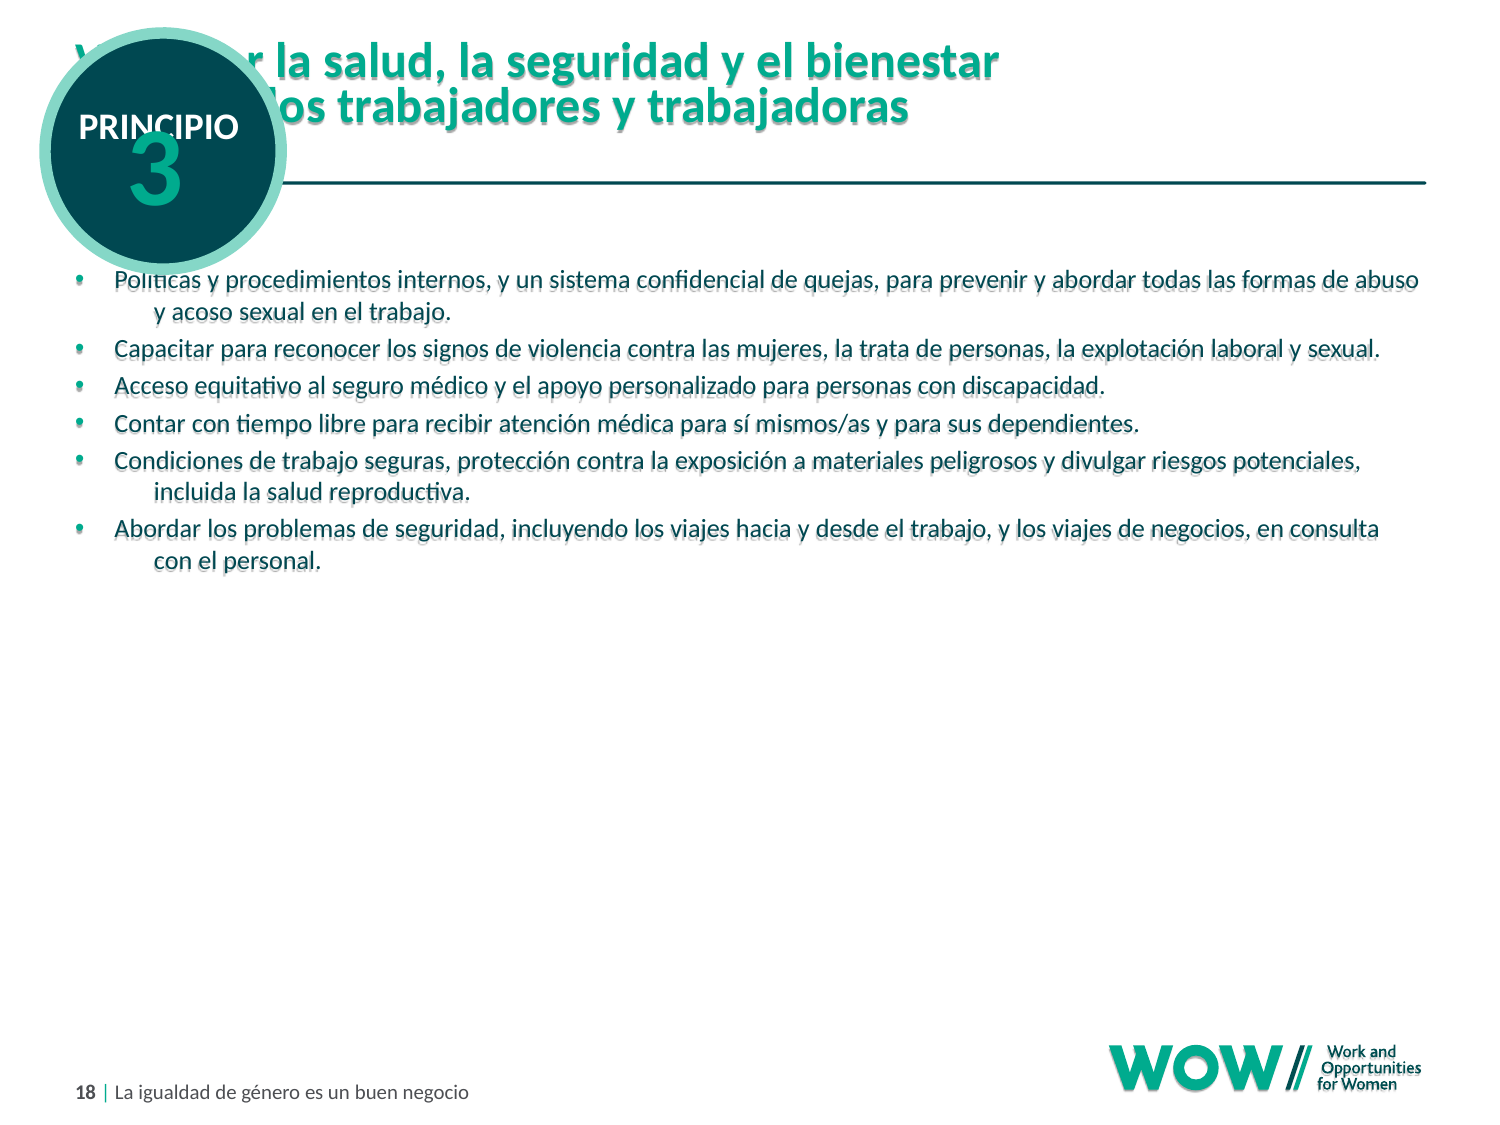

PRINCIPIO
3
Velar por la salud, la seguridad y el bienestar
de todos los trabajadores y trabajadoras
# Políticas y procedimientos internos, y un sistema confidencial de quejas, para prevenir y abordar todas las formas de abuso y acoso sexual en el trabajo.
Capacitar para reconocer los signos de violencia contra las mujeres, la trata de personas, la explotación laboral y sexual.
Acceso equitativo al seguro médico y el apoyo personalizado para personas con discapacidad.
Contar con tiempo libre para recibir atención médica para sí mismos/as y para sus dependientes.
Condiciones de trabajo seguras, protección contra la exposición a materiales peligrosos y divulgar riesgos potenciales, incluida la salud reproductiva.
Abordar los problemas de seguridad, incluyendo los viajes hacia y desde el trabajo, y los viajes de negocios, en consulta con el personal.
18 | La igualdad de género es un buen negocio